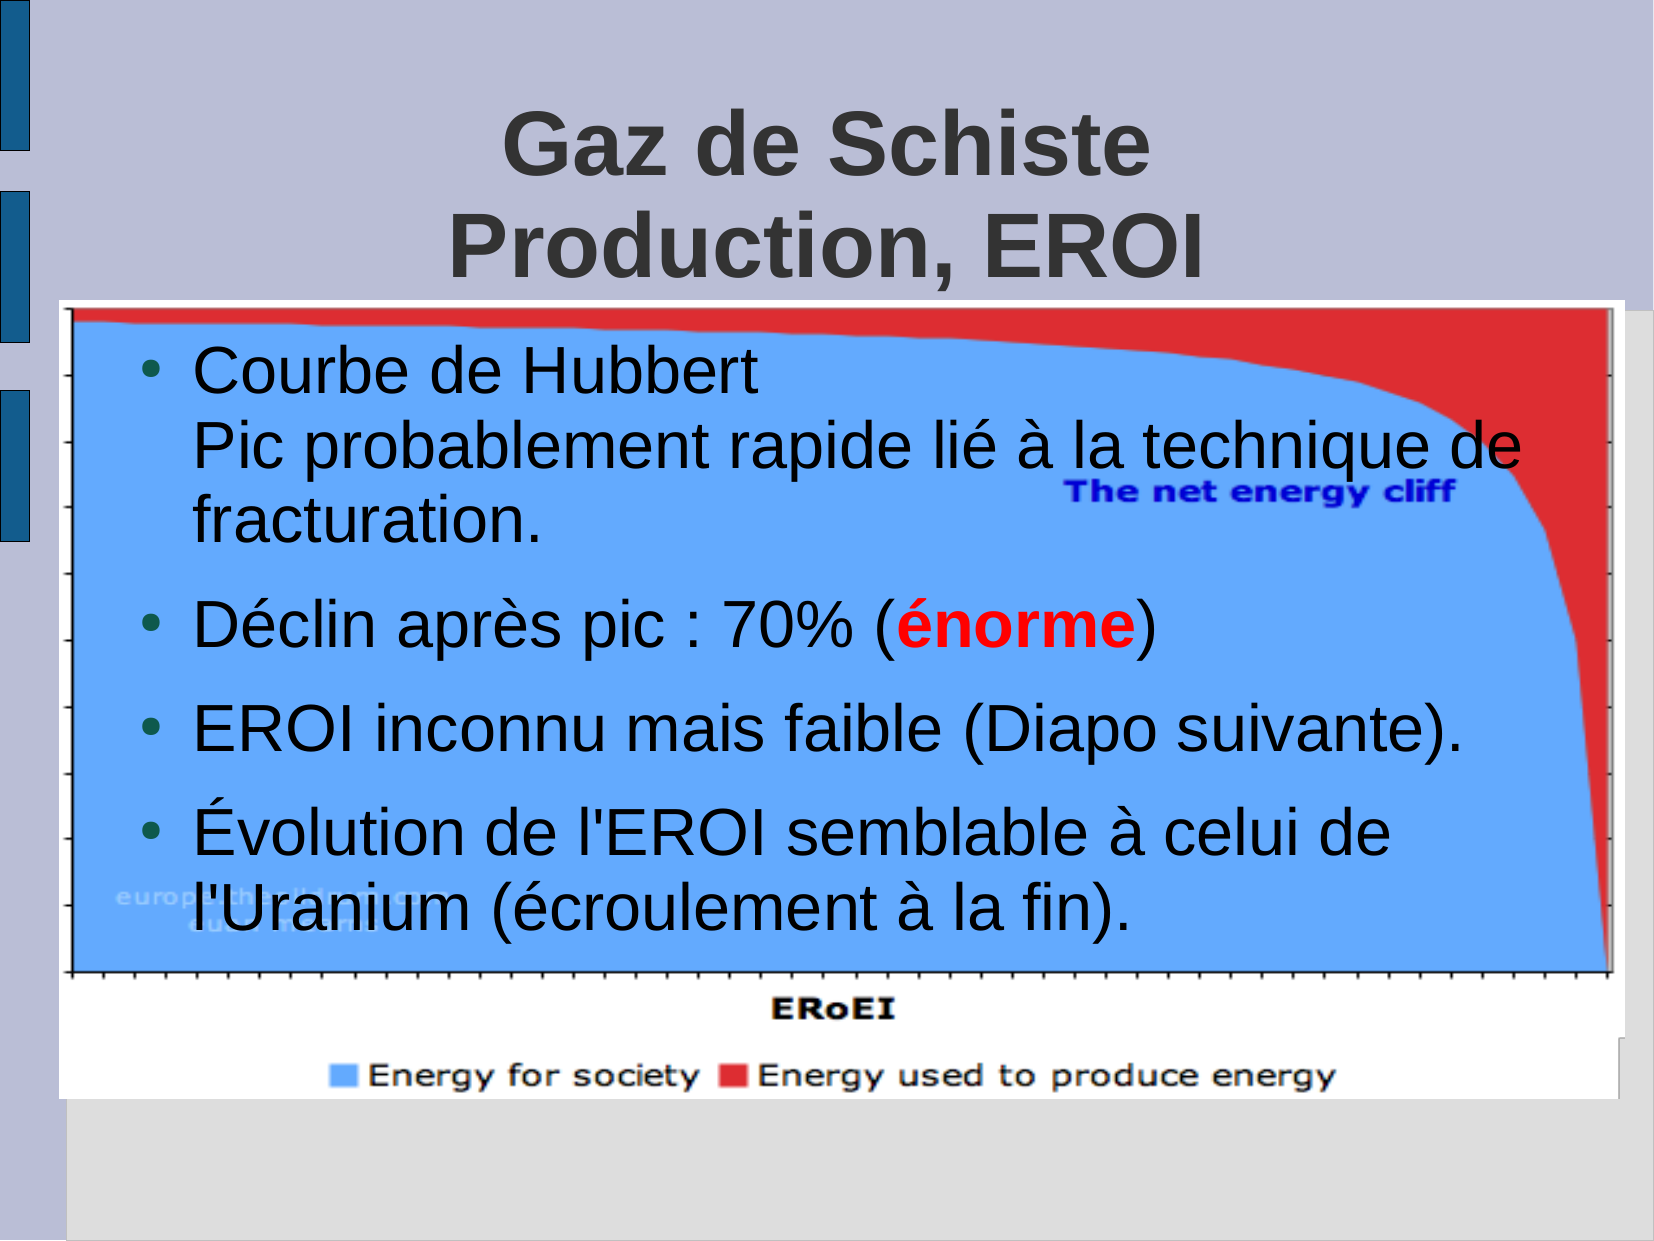

# Gaz de Schiste Production, EROI
Courbe de Hubbert
Pic probablement rapide lié à la technique de fracturation.
Déclin après pic : 70% (énorme)
EROI inconnu mais faible (Diapo suivante).
Évolution de l'EROI semblable à celui de l'Uranium (écroulement à la fin).